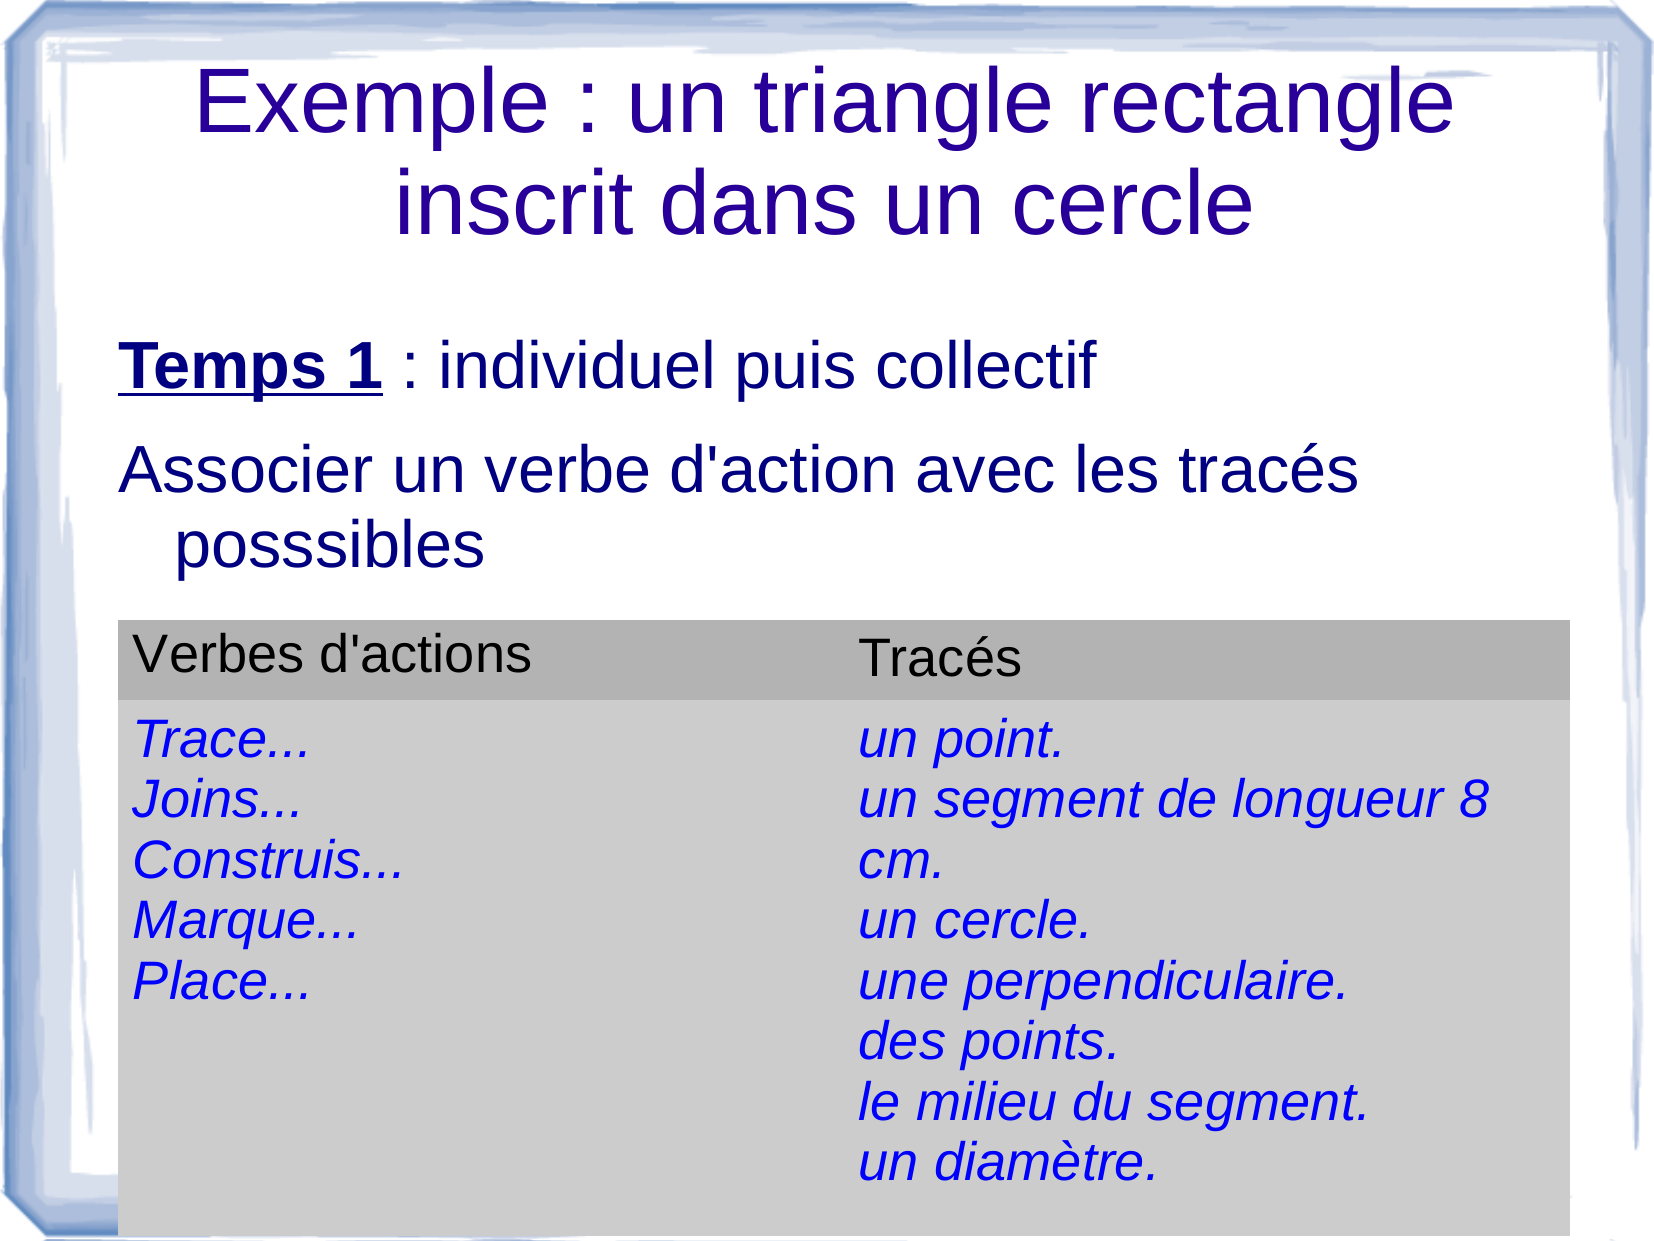

# Exemple : un triangle rectangle inscrit dans un cercle
Temps 1 : individuel puis collectif
Associer un verbe d'action avec les tracés posssibles
| Verbes d'actions | Tracés |
| --- | --- |
| Trace... Joins... Construis... Marque... Place... | un point. un segment de longueur 8 cm. un cercle. une perpendiculaire. des points. le milieu du segment. un diamètre. |